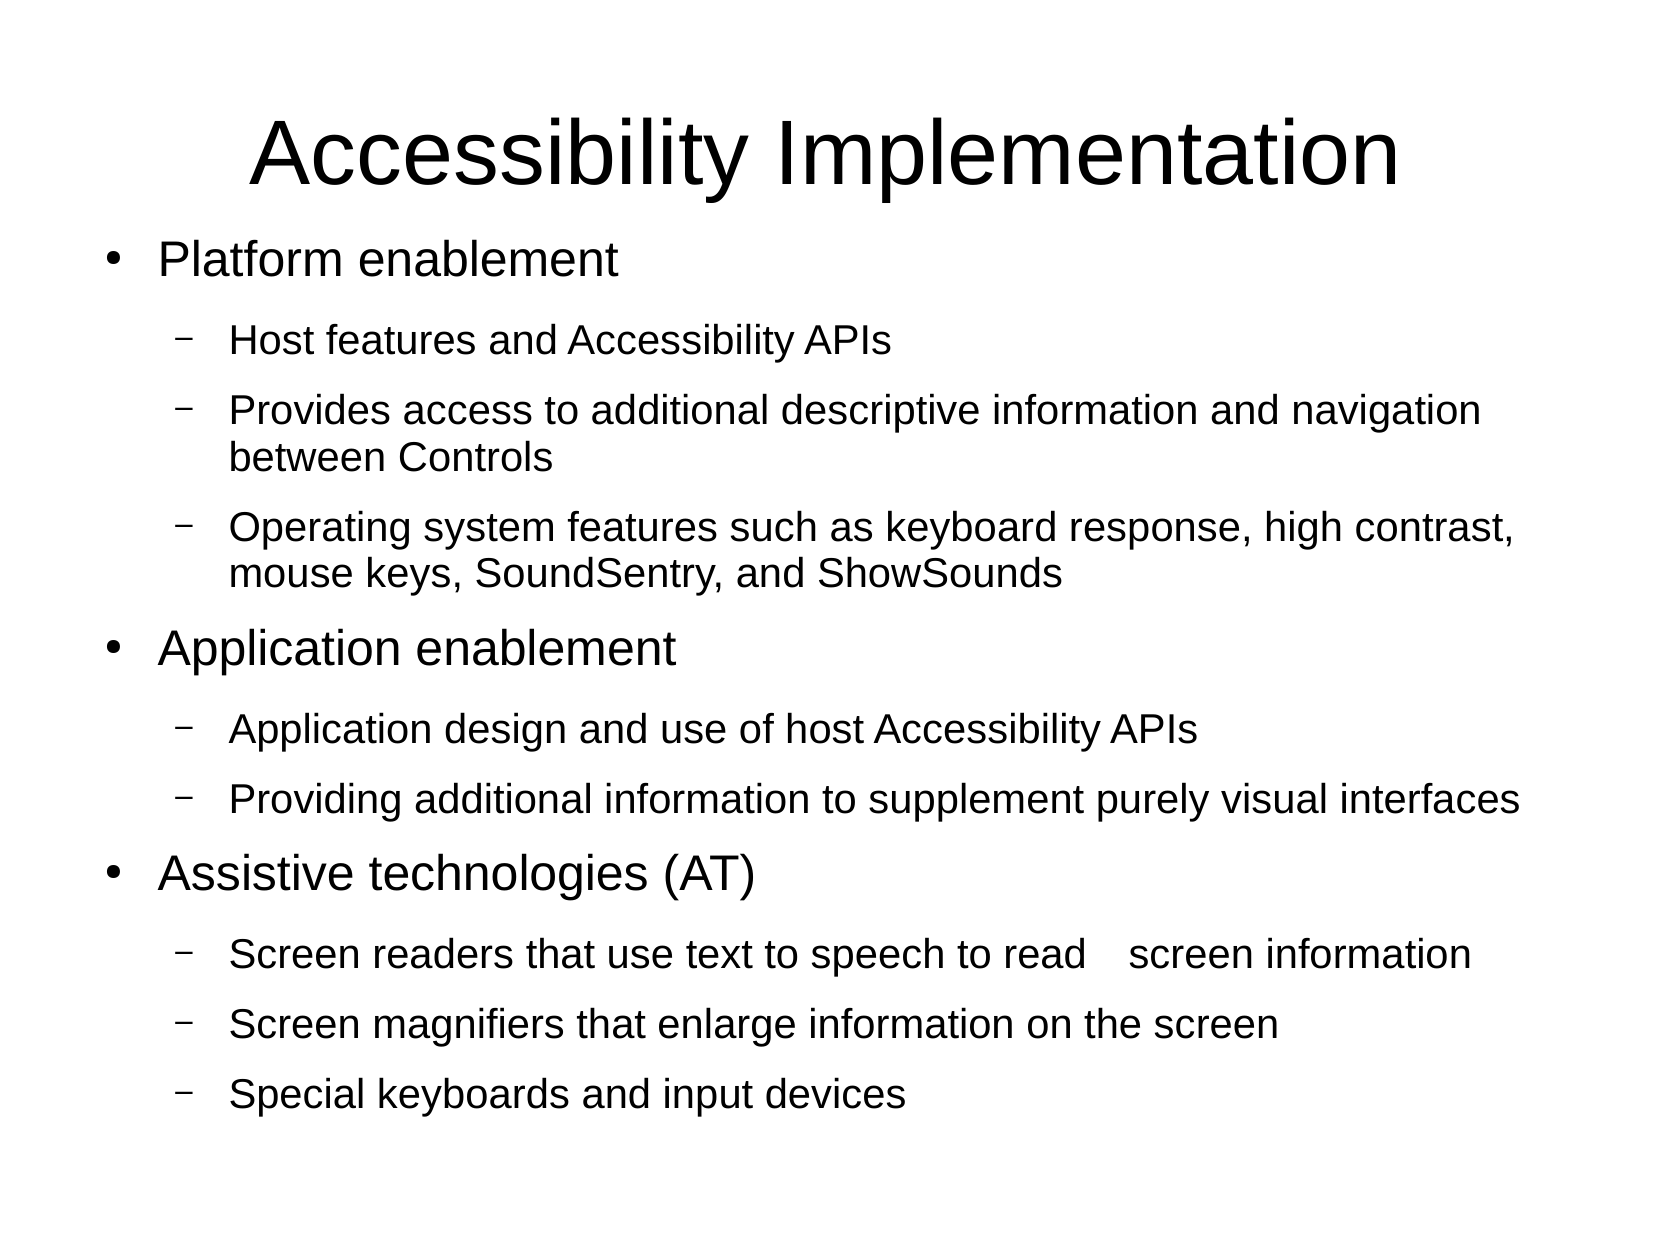

# Accessibility Implementation
Platform enablement
Host features and Accessibility APIs
Provides access to additional descriptive information and navigation between Controls
Operating system features such as keyboard response, high contrast, mouse keys, SoundSentry, and ShowSounds
Application enablement
Application design and use of host Accessibility APIs
Providing additional information to supplement purely visual interfaces
Assistive technologies (AT)
Screen readers that use text to speech to read 	screen information
Screen magnifiers that enlarge information on the screen
Special keyboards and input devices